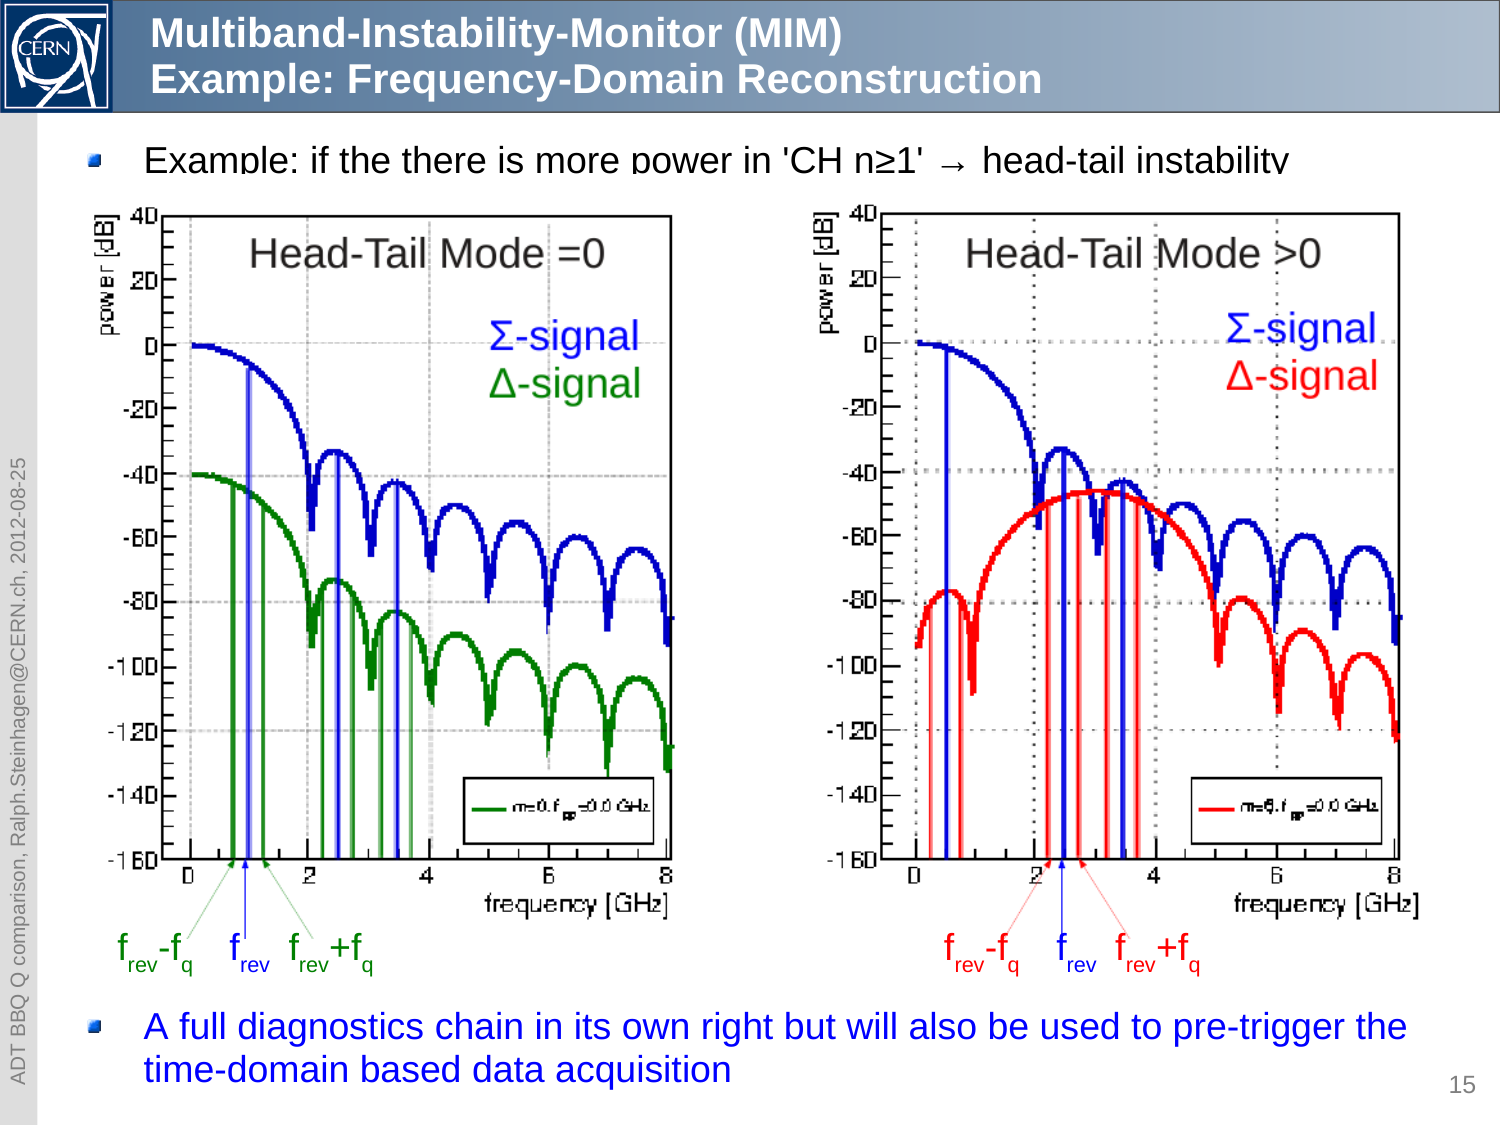

# Multiband-Instability-Monitor (MIM) Example: Frequency-Domain Reconstruction
Example: if the there is more power in 'CH n≥1' → head-tail instability
A full diagnostics chain in its own right but will also be used to pre-trigger the time-domain based data acquisition
frev-fq
frev
frev+fq
frev-fq
frev
frev+fq